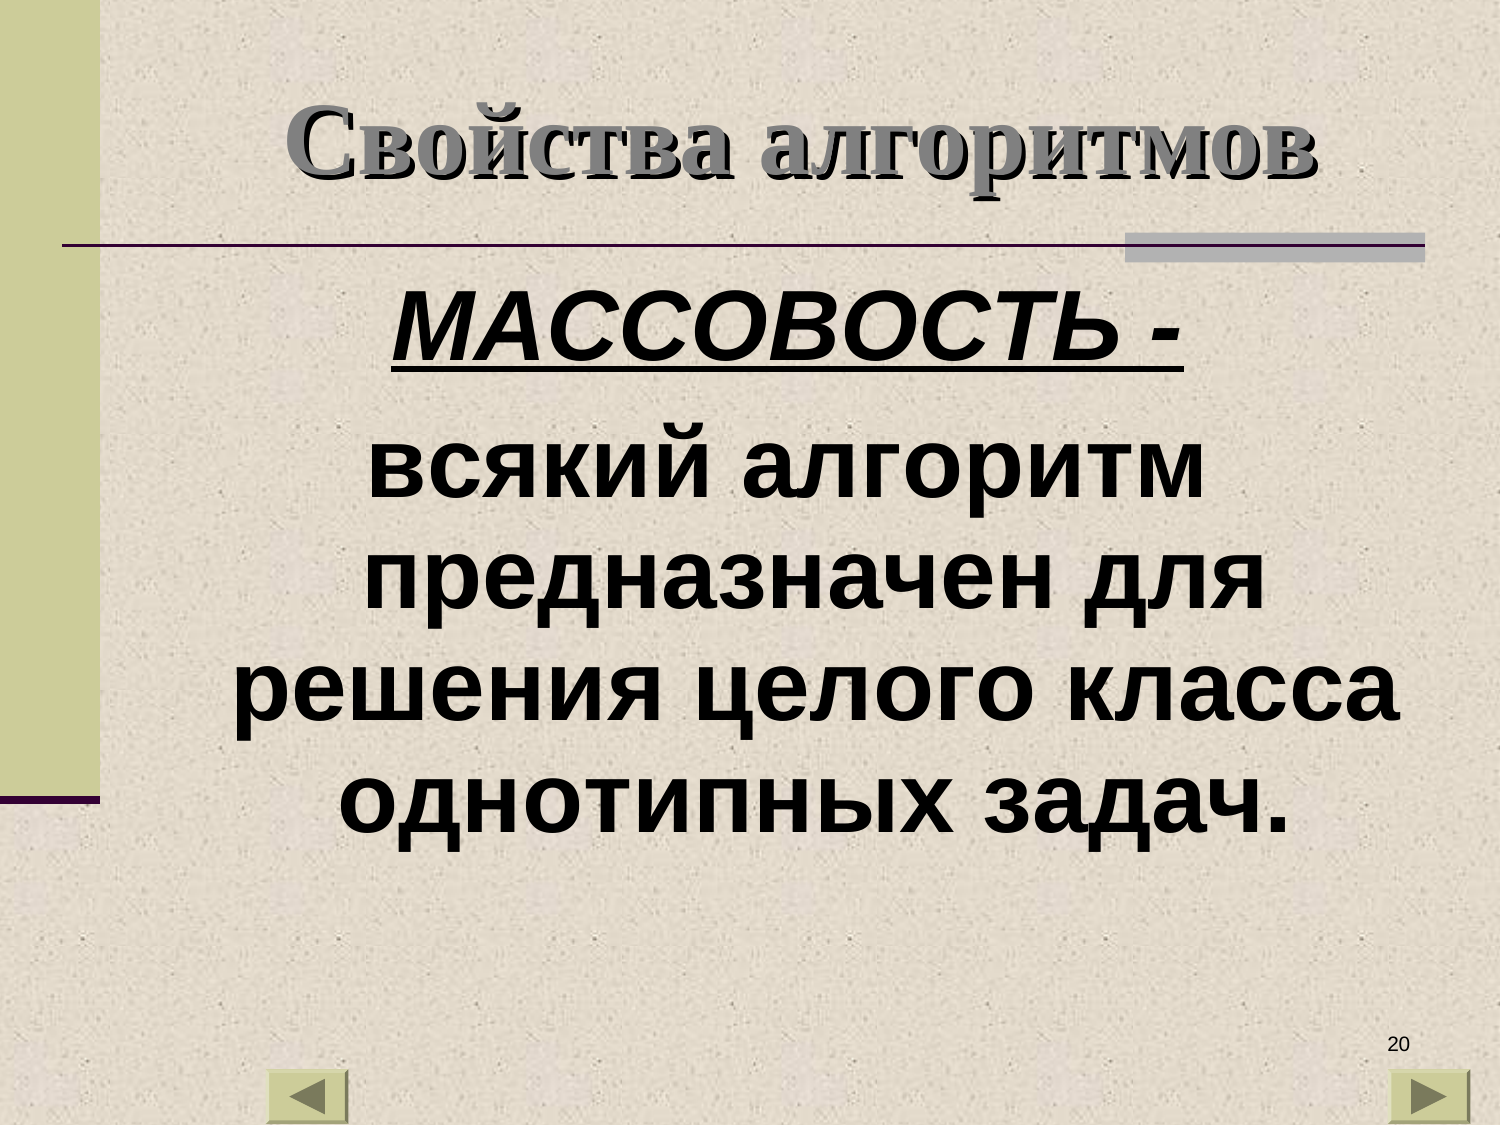

# Свойства алгоритмов
МАССОВОСТЬ -
всякий алгоритм предназначен для решения целого класса однотипных задач.
20